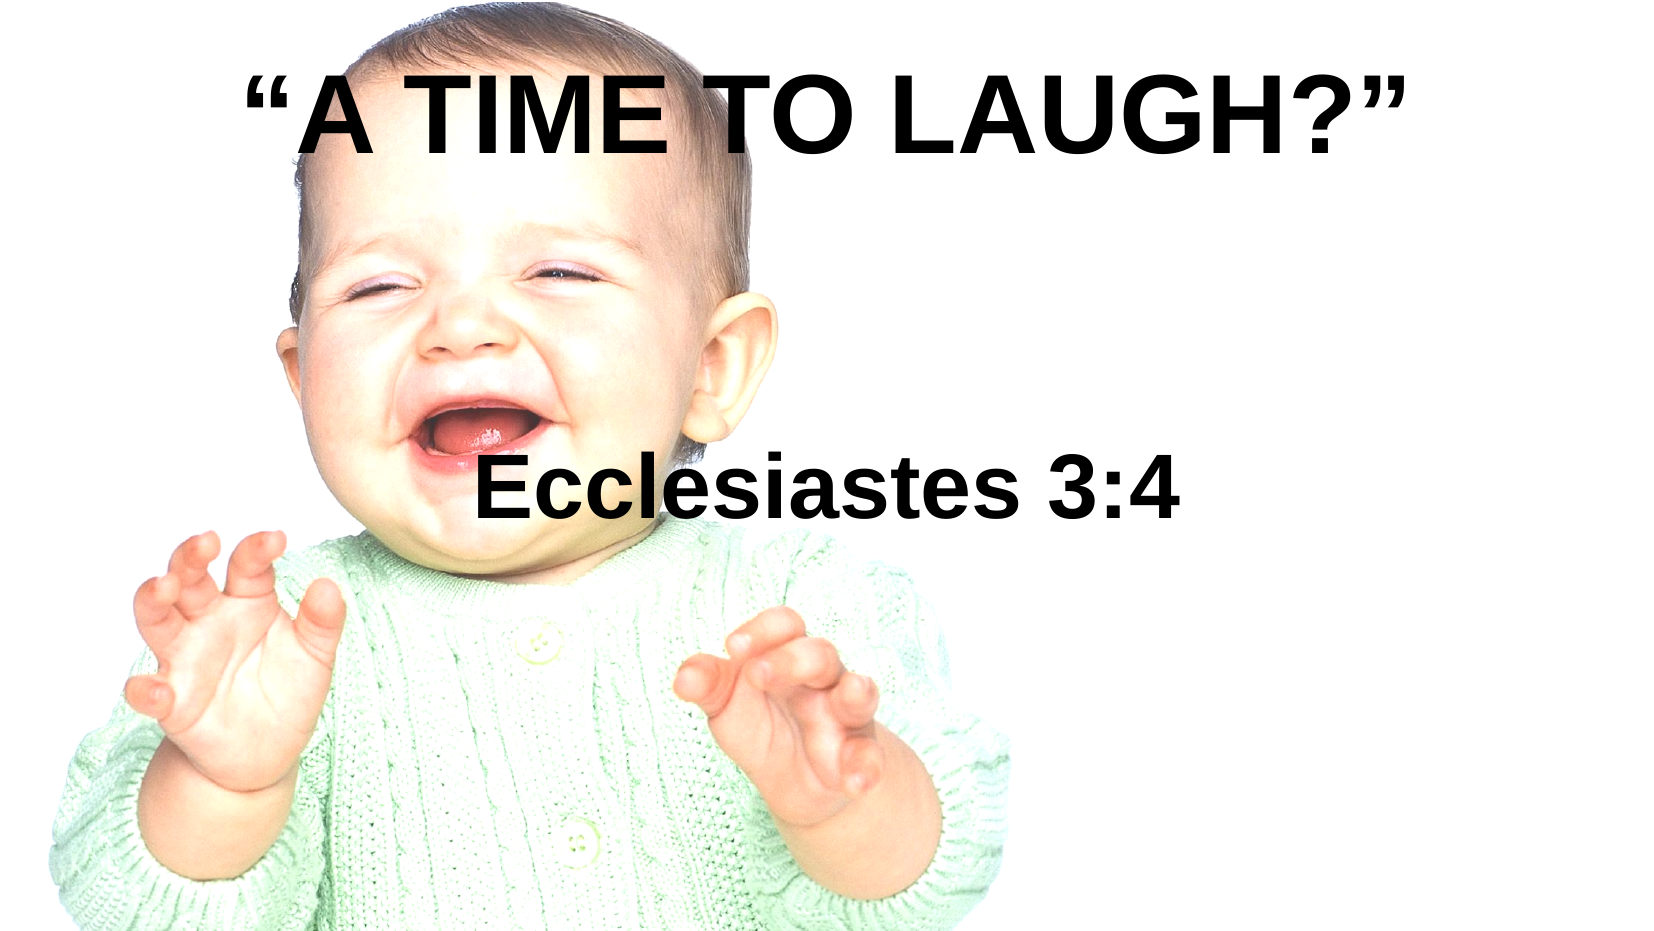

# “A TIME TO LAUGH?”
Ecclesiastes 3:4